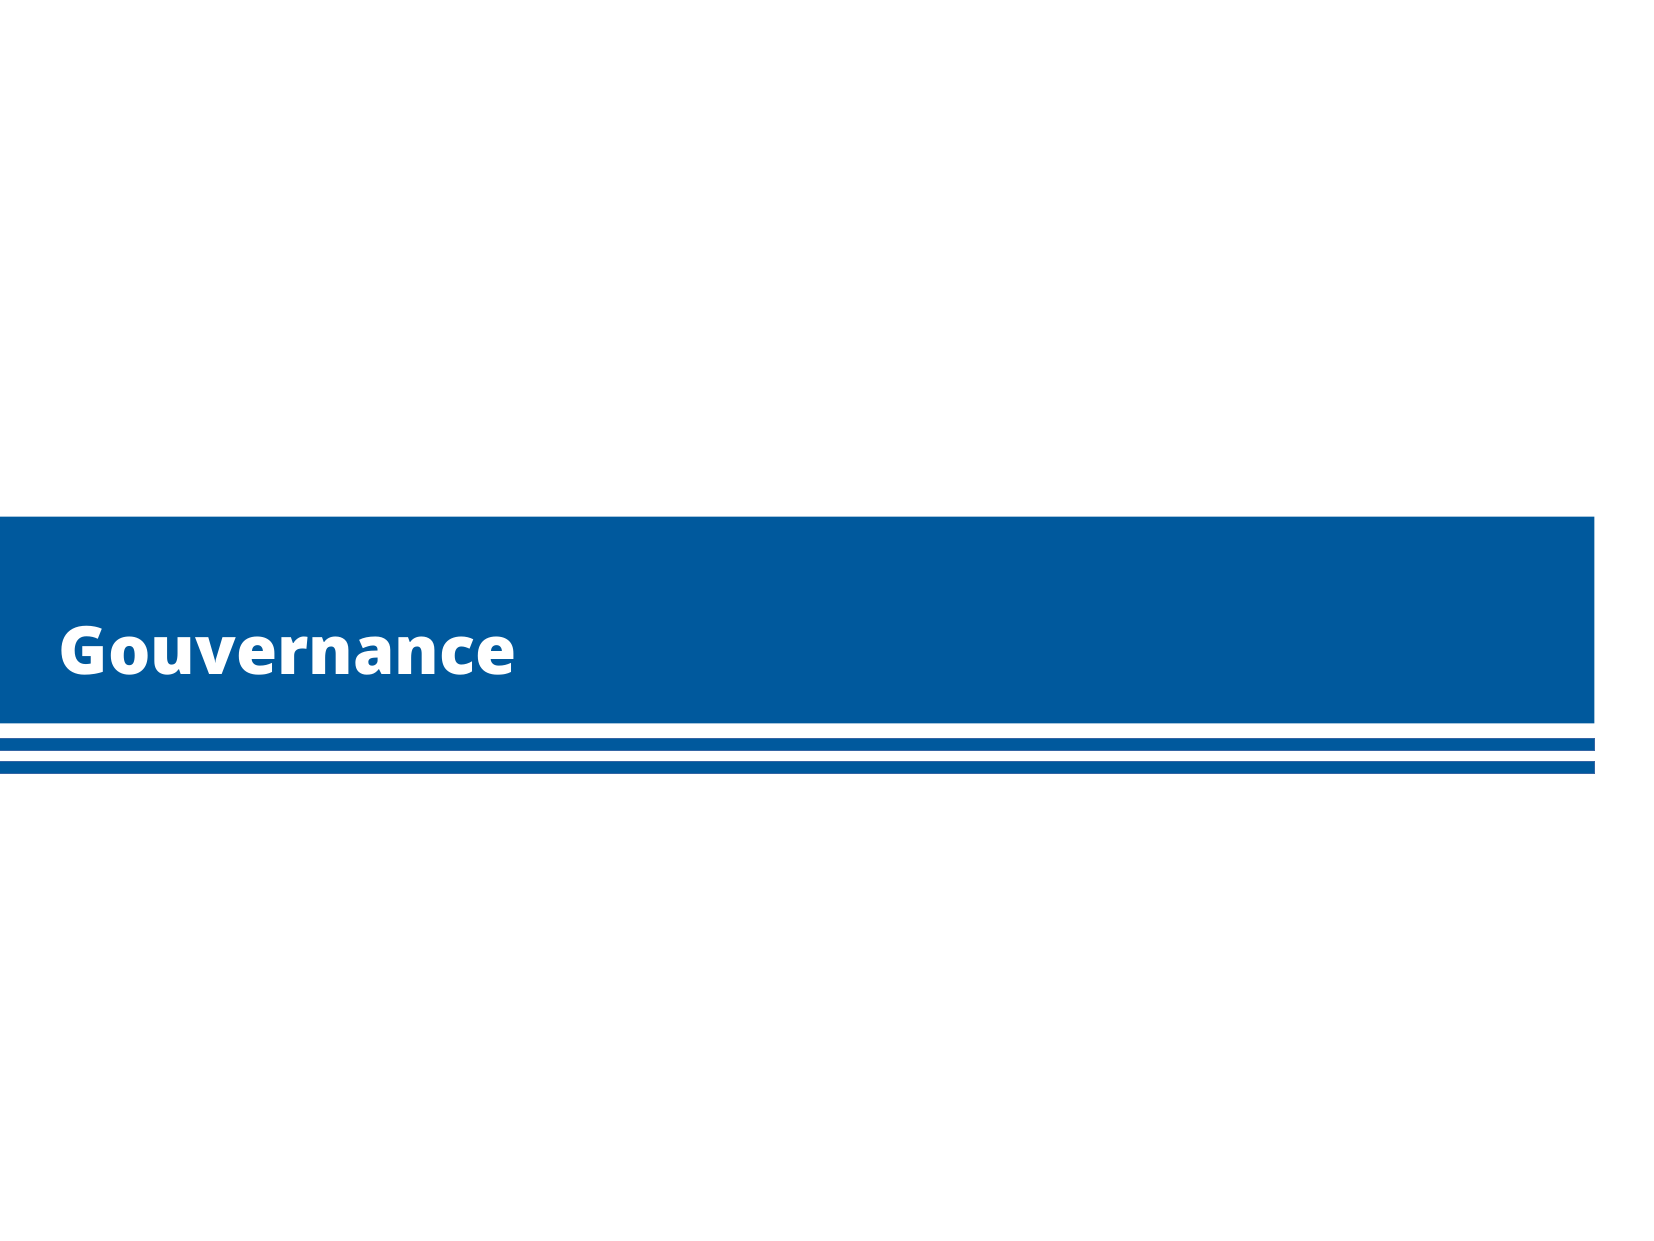

# Gouvernance
140
blog.lrdf.fr - Licence CC-BY-NC-SA